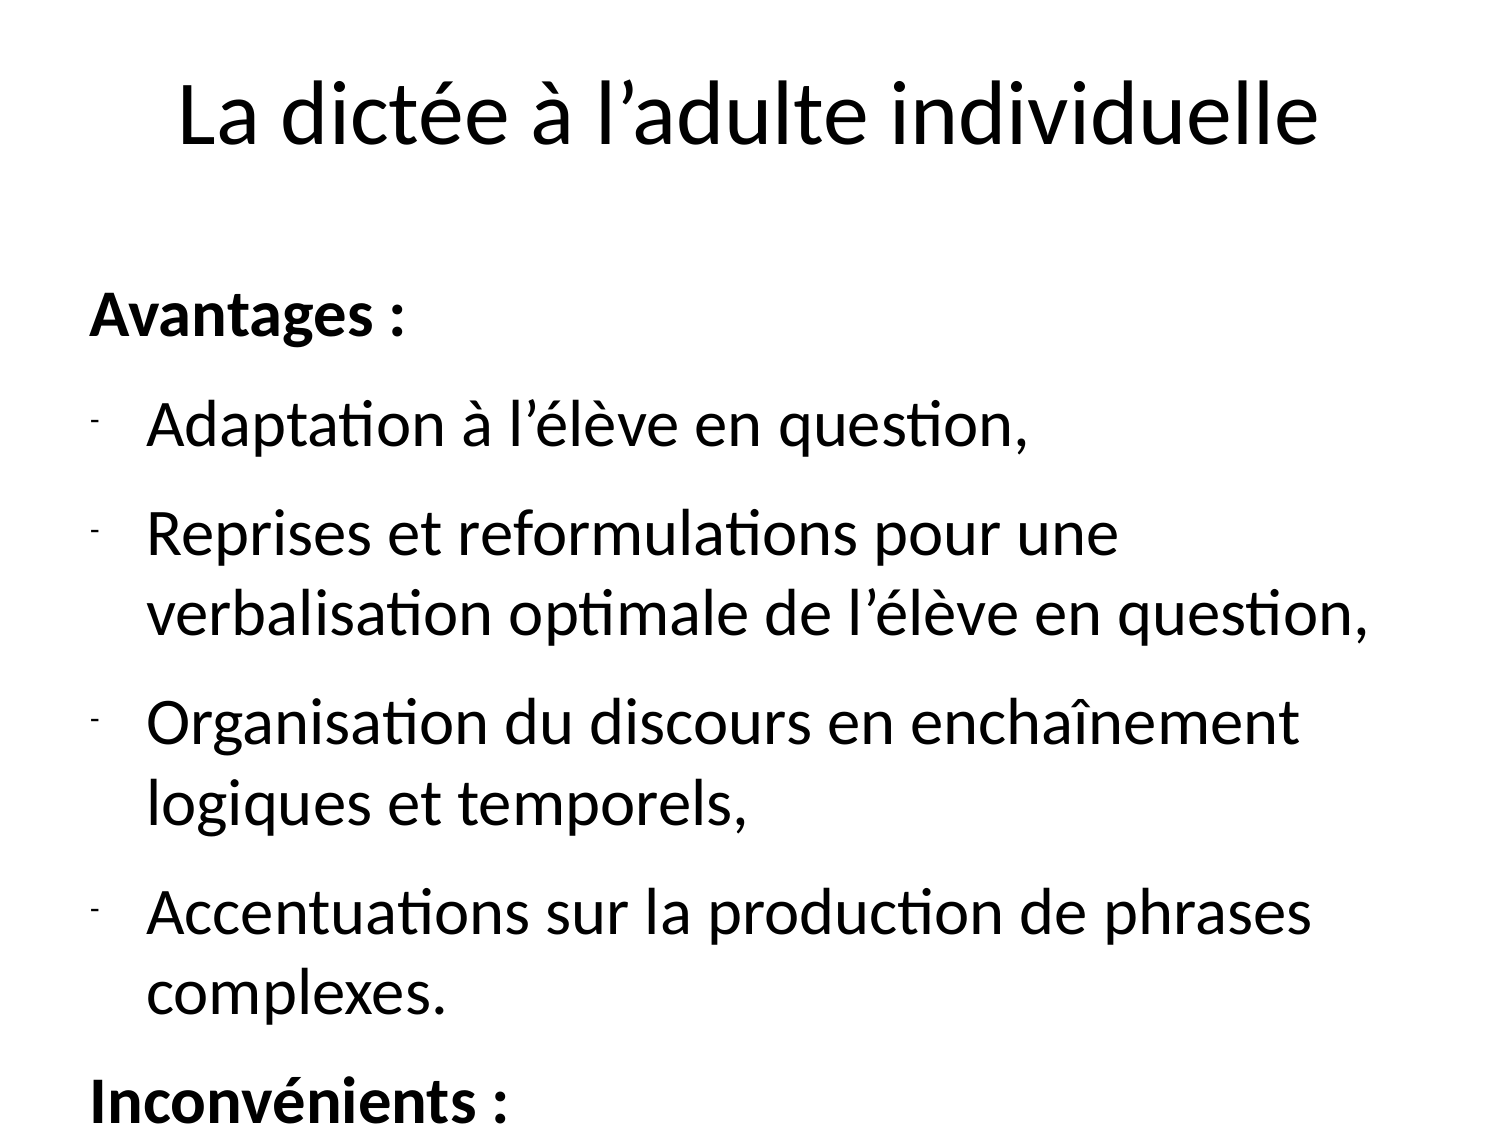

# La dictée à l’adulte individuelle
Avantages :
Adaptation à l’élève en question,
Reprises et reformulations pour une verbalisation optimale de l’élève en question,
Organisation du discours en enchaînement logiques et temporels,
Accentuations sur la production de phrases complexes.
Inconvénients :
Mise en place d’ateliers autonomes assez longs,
Pas de notions nouvelles pour le reste de la classe,